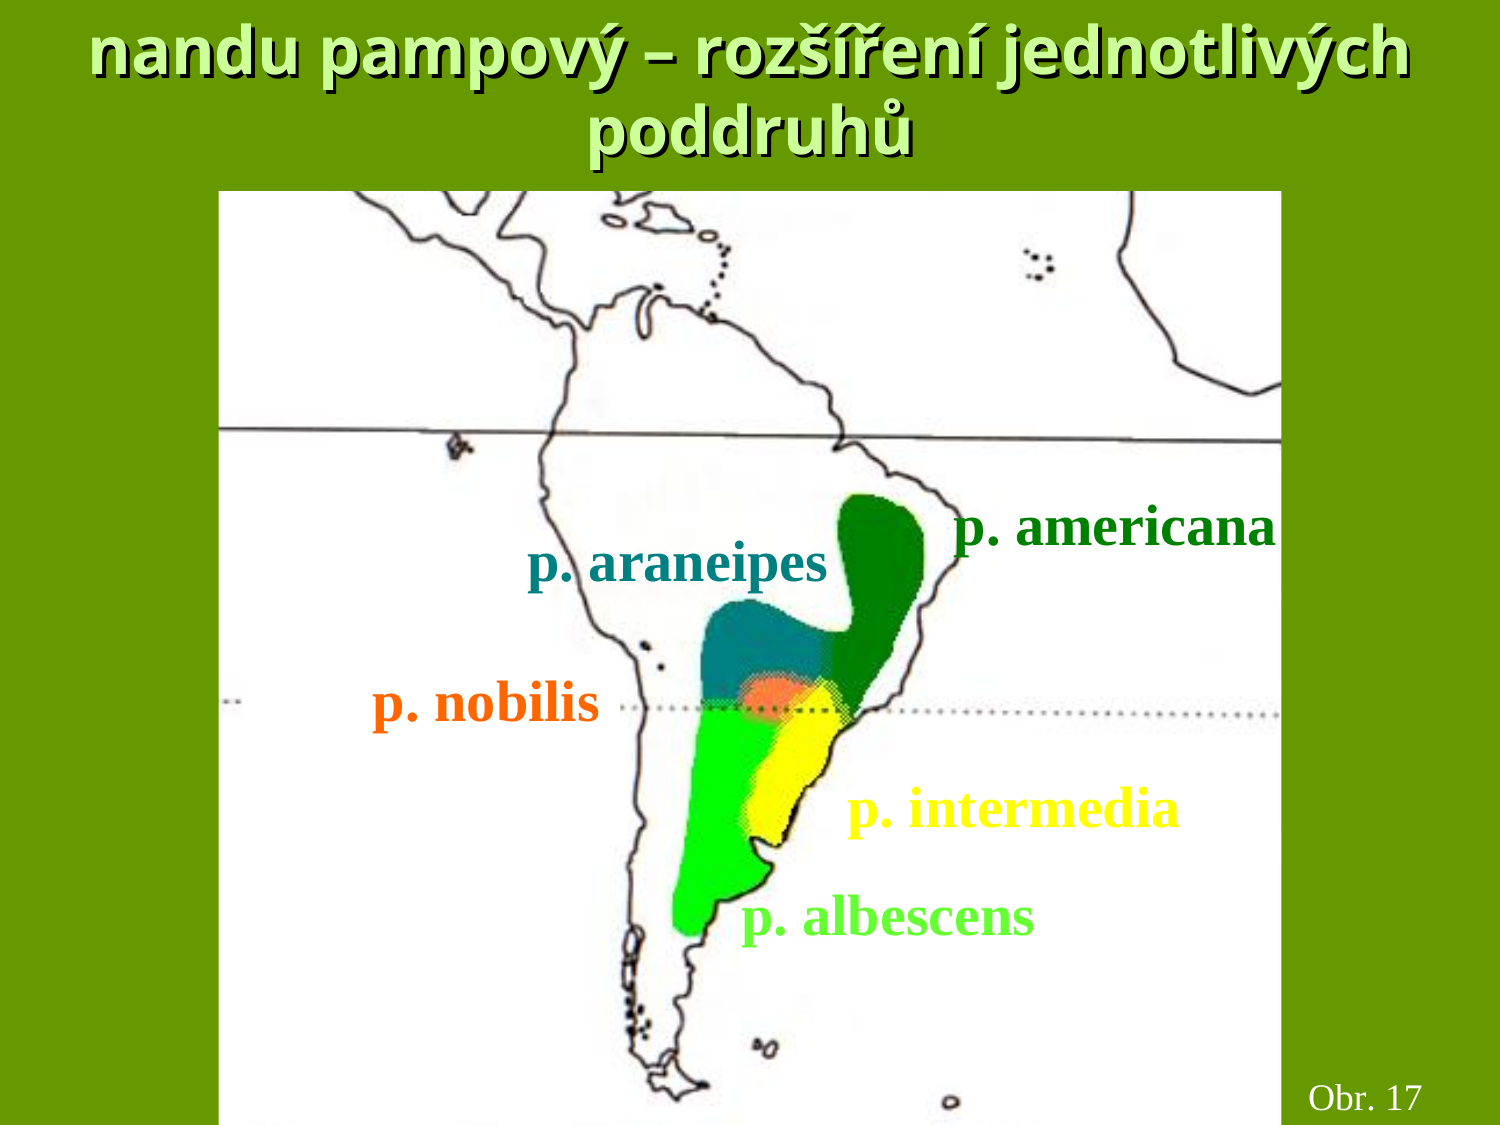

nandu pampový – rozšíření jednotlivých poddruhů
p. americana
 p. araneipes
 p. nobilis
p. intermedia
p. albescens
Obr. 17